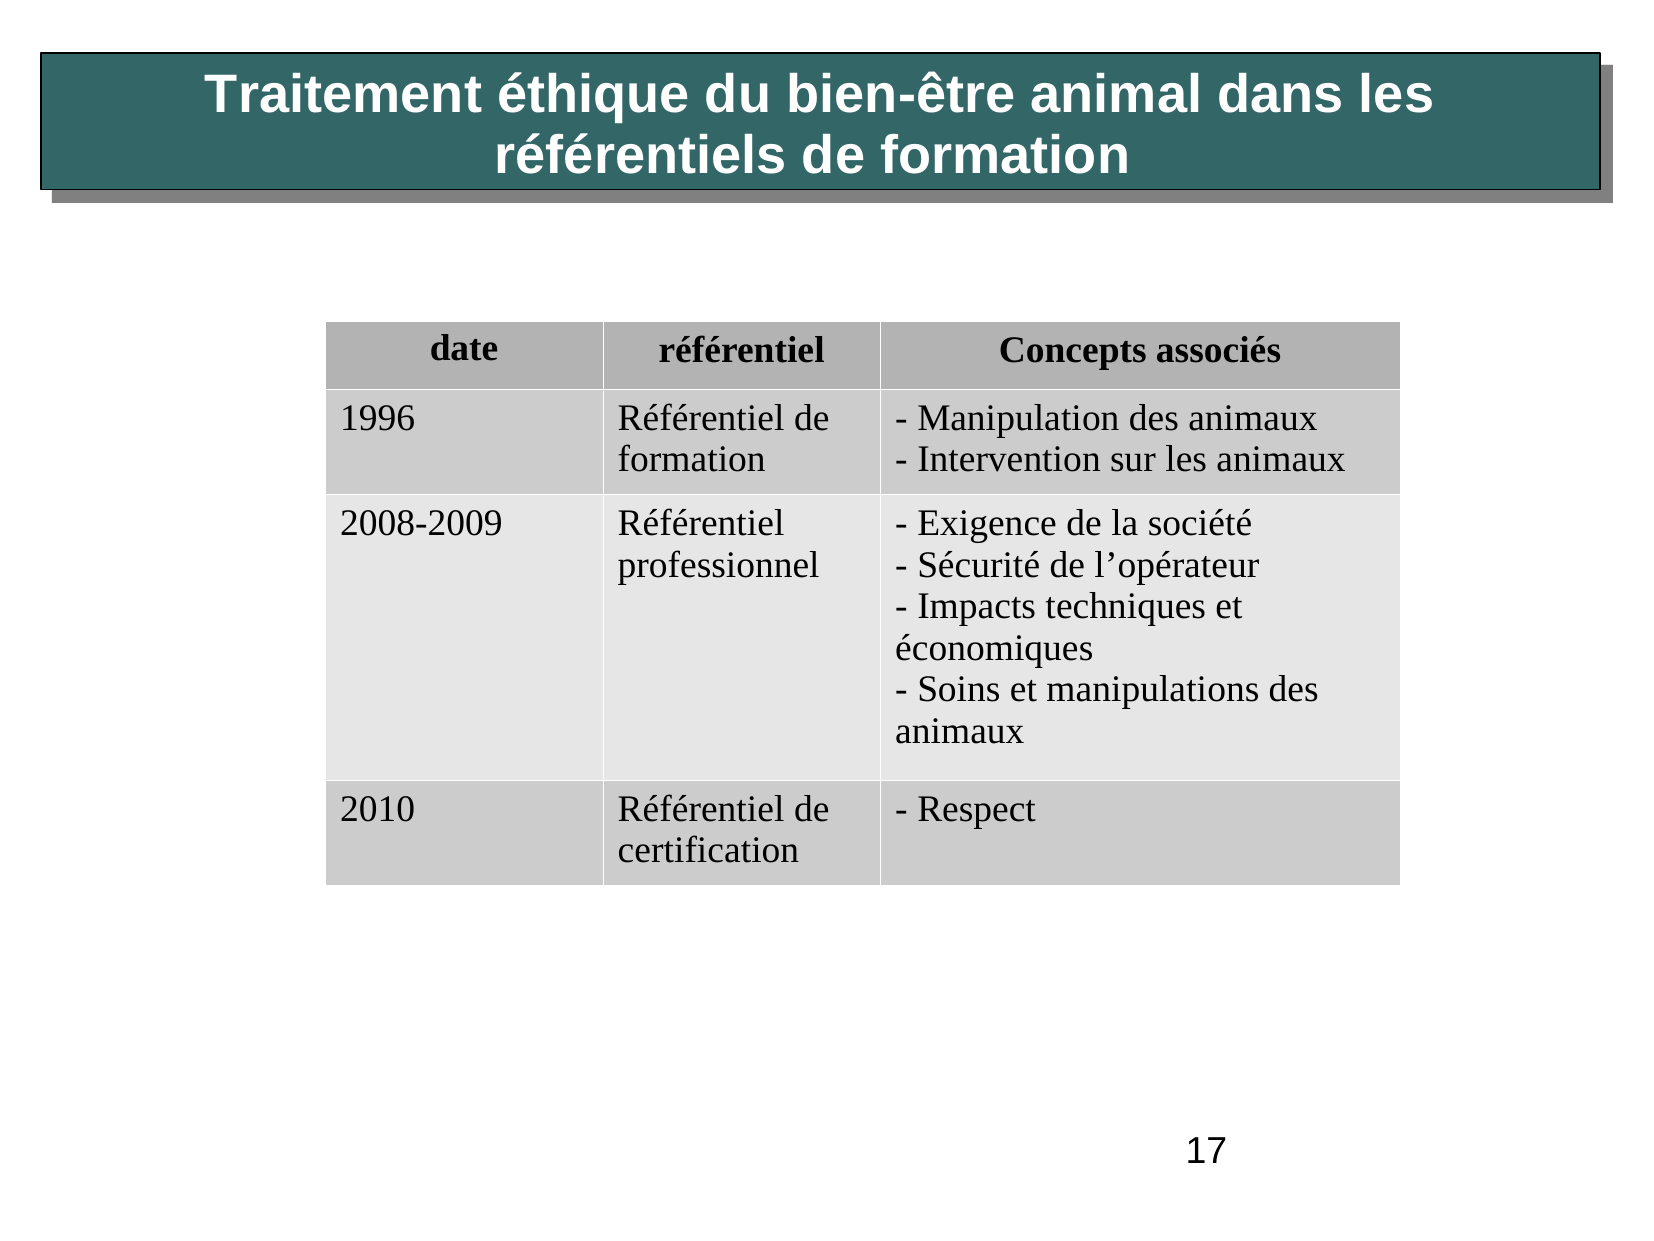

#
Traitement éthique du bien-être animal dans les référentiels de formation
| date | référentiel | Concepts associés |
| --- | --- | --- |
| 1996 | Référentiel de formation | - Manipulation des animaux - Intervention sur les animaux |
| 2008-2009 | Référentiel professionnel | - Exigence de la société - Sécurité de l’opérateur - Impacts techniques et économiques - Soins et manipulations des animaux |
| 2010 | Référentiel de certification | - Respect |
17